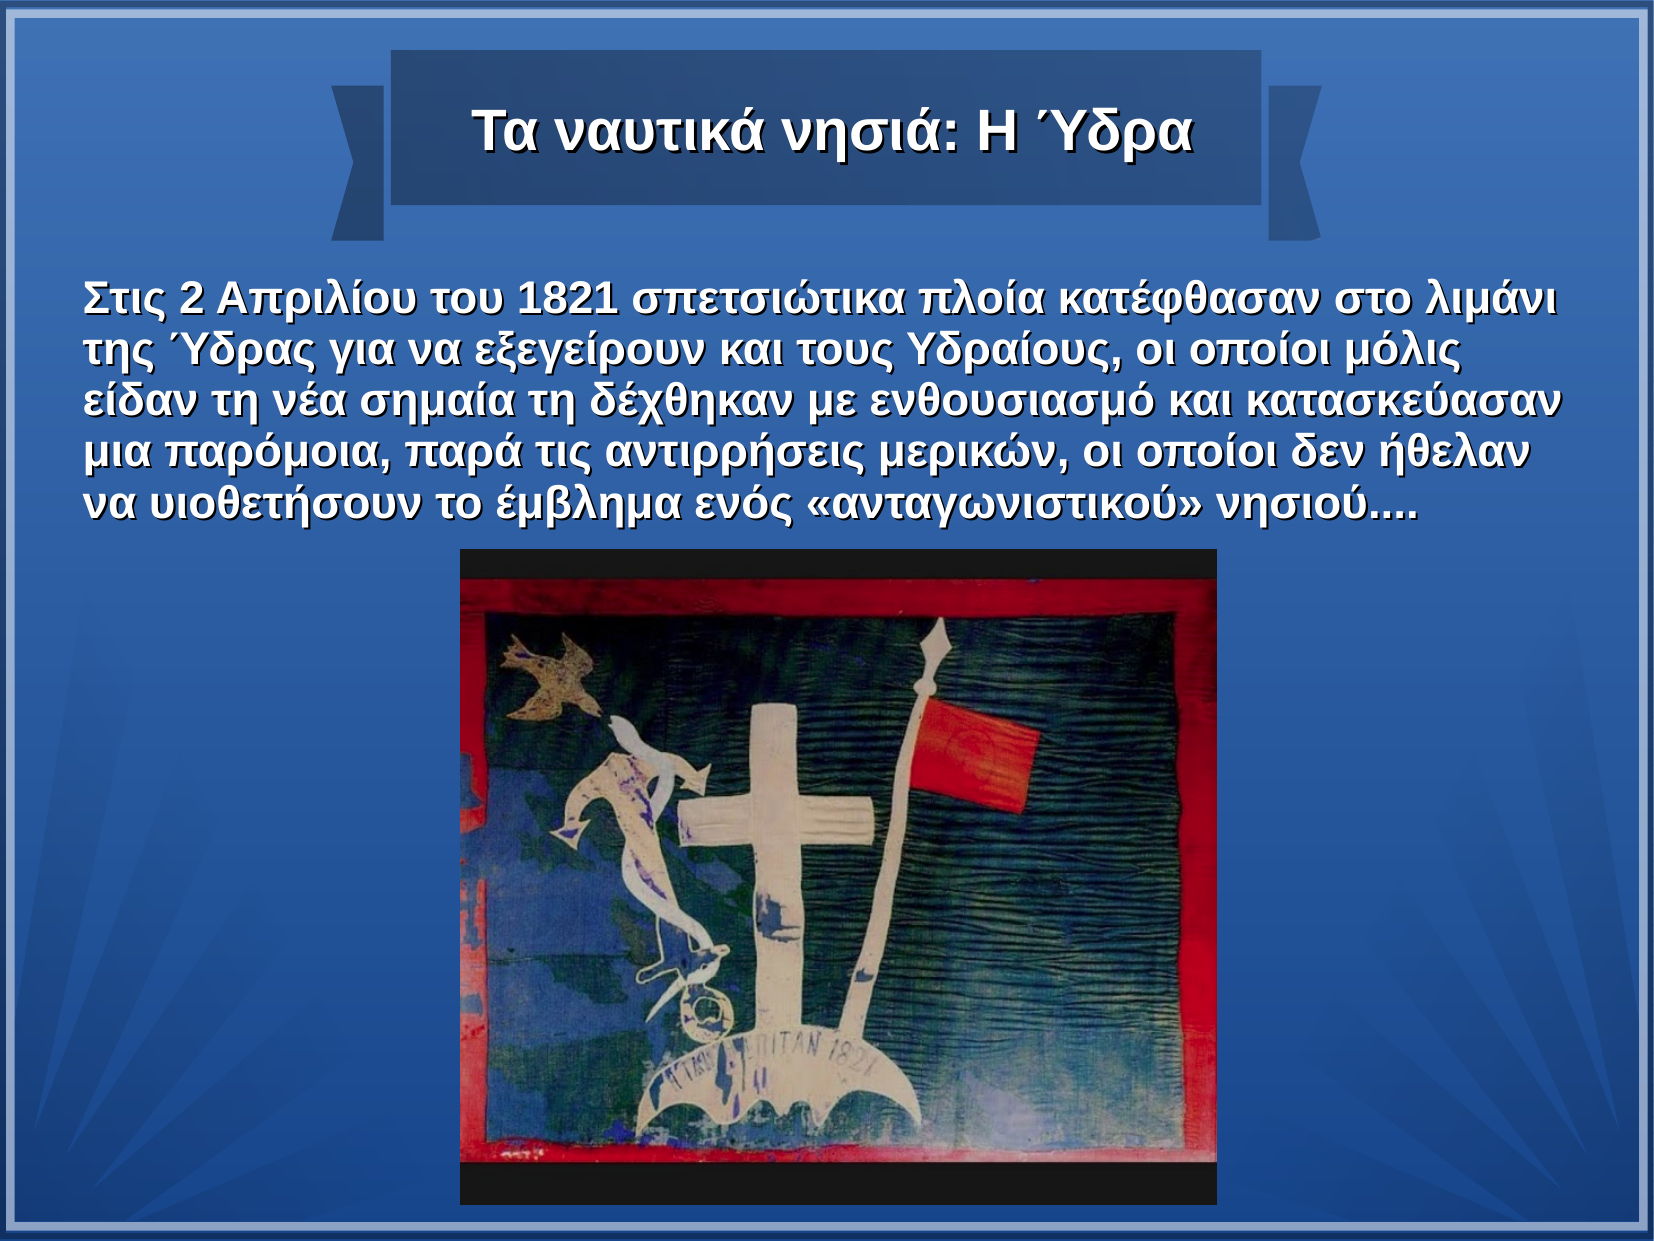

Τα ναυτικά νησιά: Η Ύδρα
# Στις 2 Απριλίου του 1821 σπετσιώτικα πλοία κατέφθασαν στο λιμάνι της Ύδρας για να εξεγείρουν και τους Υδραίους, οι οποίοι μόλις είδαν τη νέα σημαία τη δέχθηκαν με ενθουσιασμό και κατασκεύασαν μια παρόμοια, παρά τις αντιρρήσεις μερικών, οι οποίοι δεν ήθελαν να υιοθετήσουν το έμβλημα ενός «ανταγωνιστικού» νησιού....